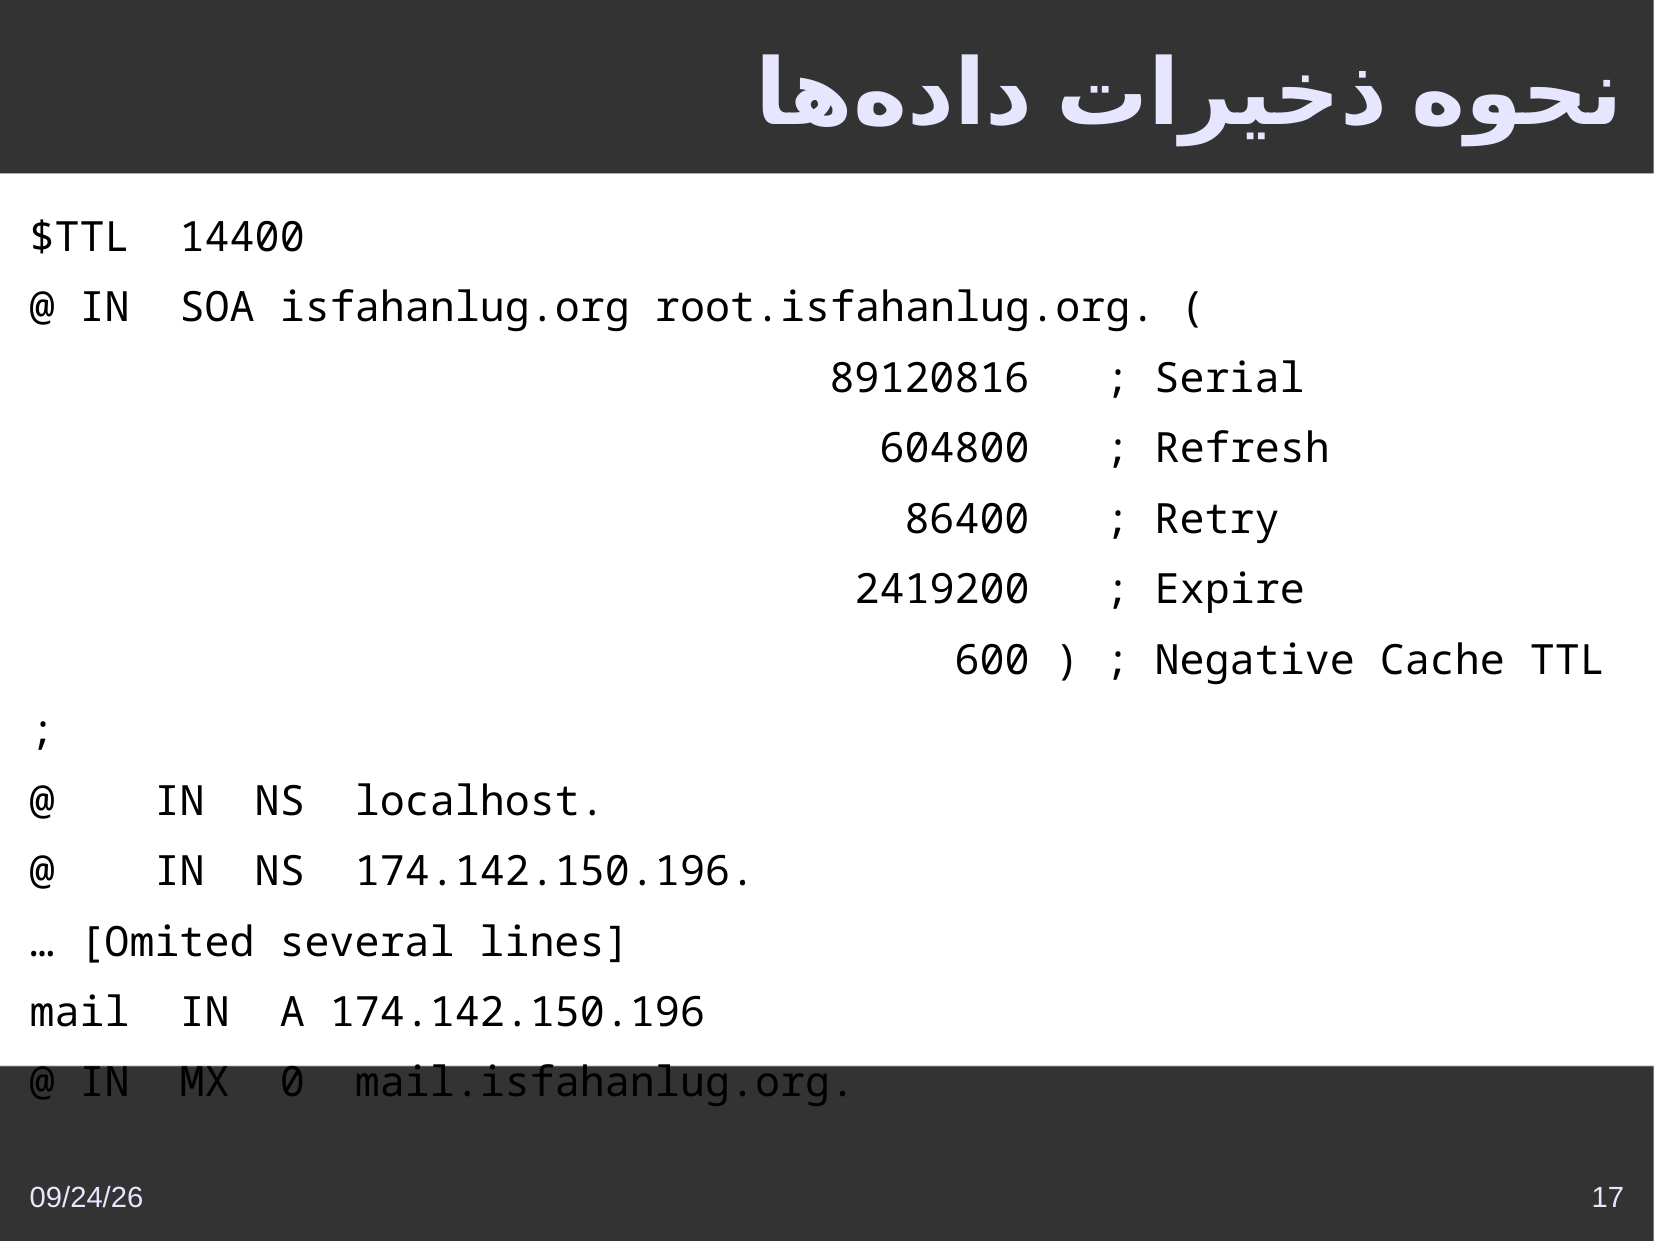

# نحوه ذخیرات داده‌ها
$TTL 14400
@ IN SOA isfahanlug.org root.isfahanlug.org. (
 89120816 ; Serial
 604800 ; Refresh
 86400 ; Retry
 2419200 ; Expire
 600 ) ; Negative Cache TTL
;
@ IN NS localhost.
@ IN NS 174.142.150.196.
… [Omited several lines]
mail IN A 174.142.150.196
@ IN MX 0 mail.isfahanlug.org.
17